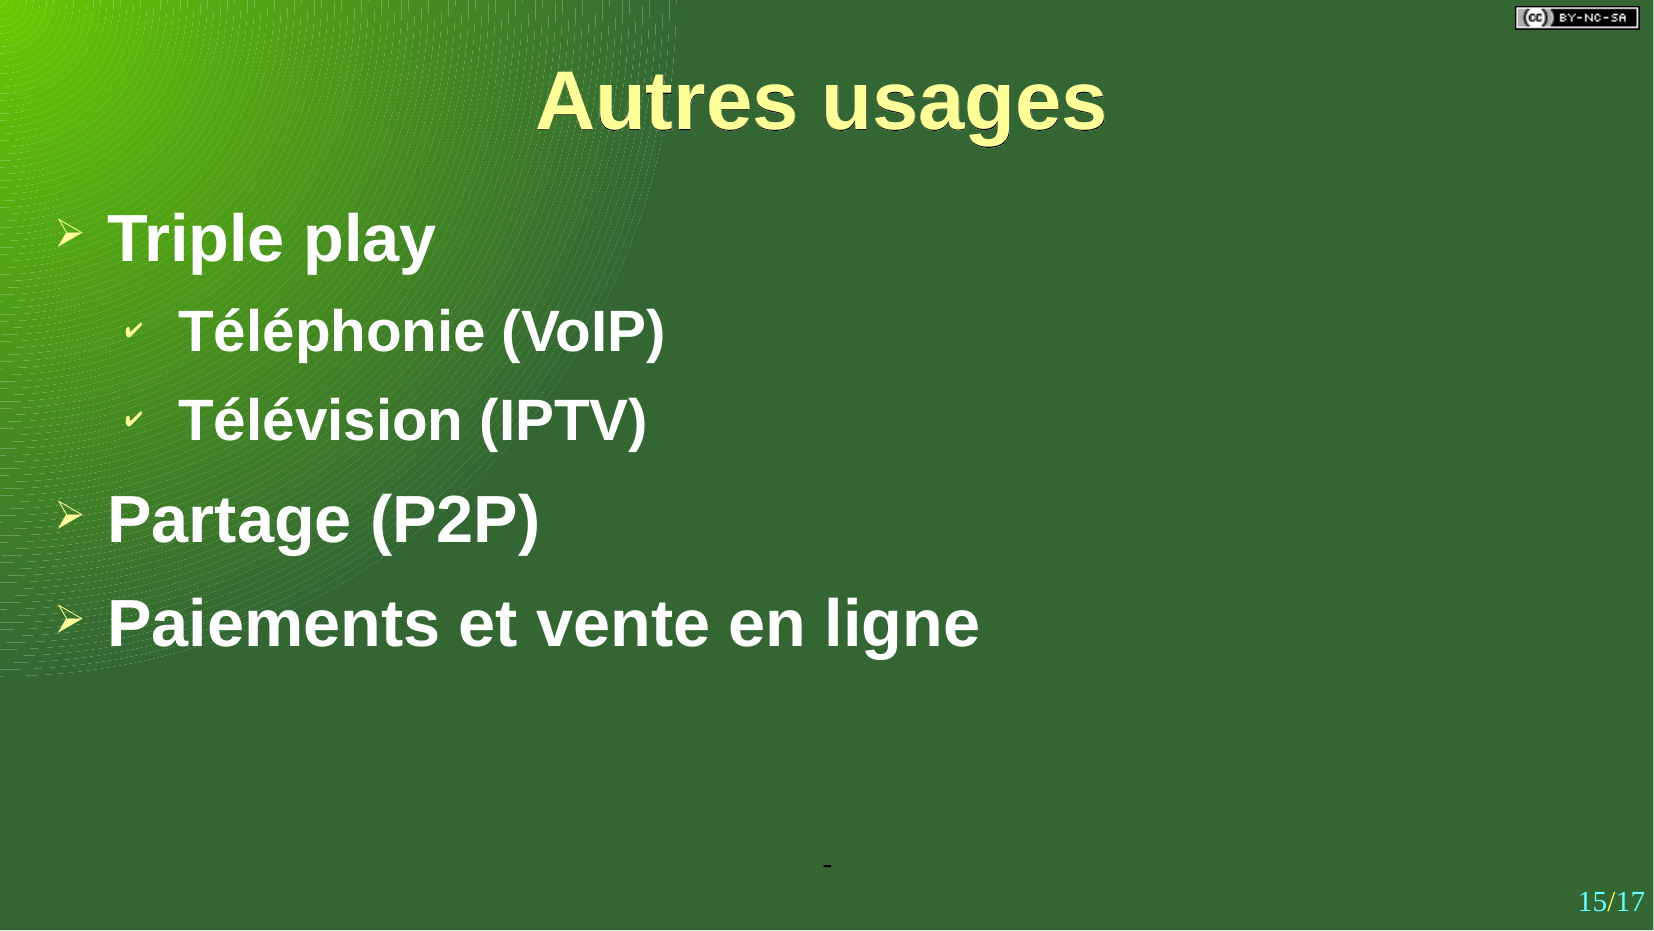

# Autres usages
Triple play
Téléphonie (VoIP)
Télévision (IPTV)
Partage (P2P)
Paiements et vente en ligne
-
15